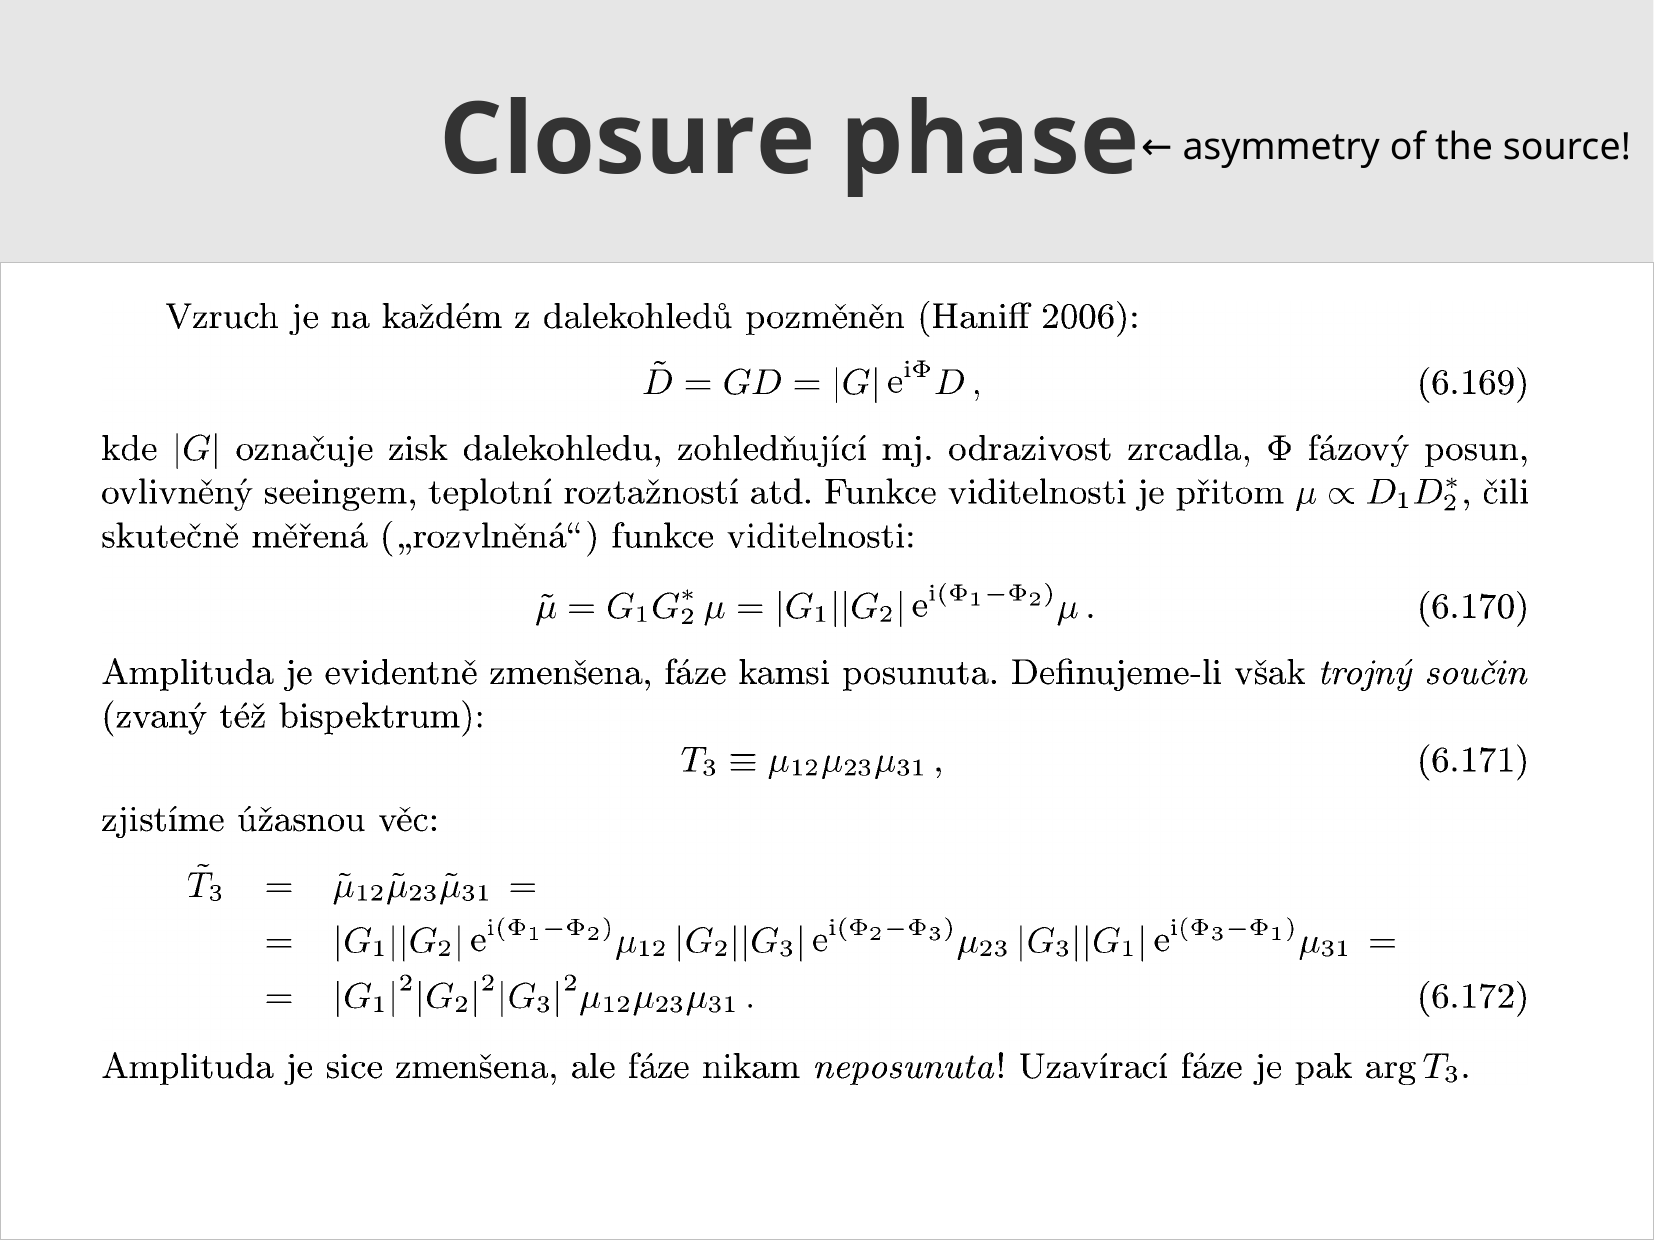

# Closure phase
← asymmetry of the source!